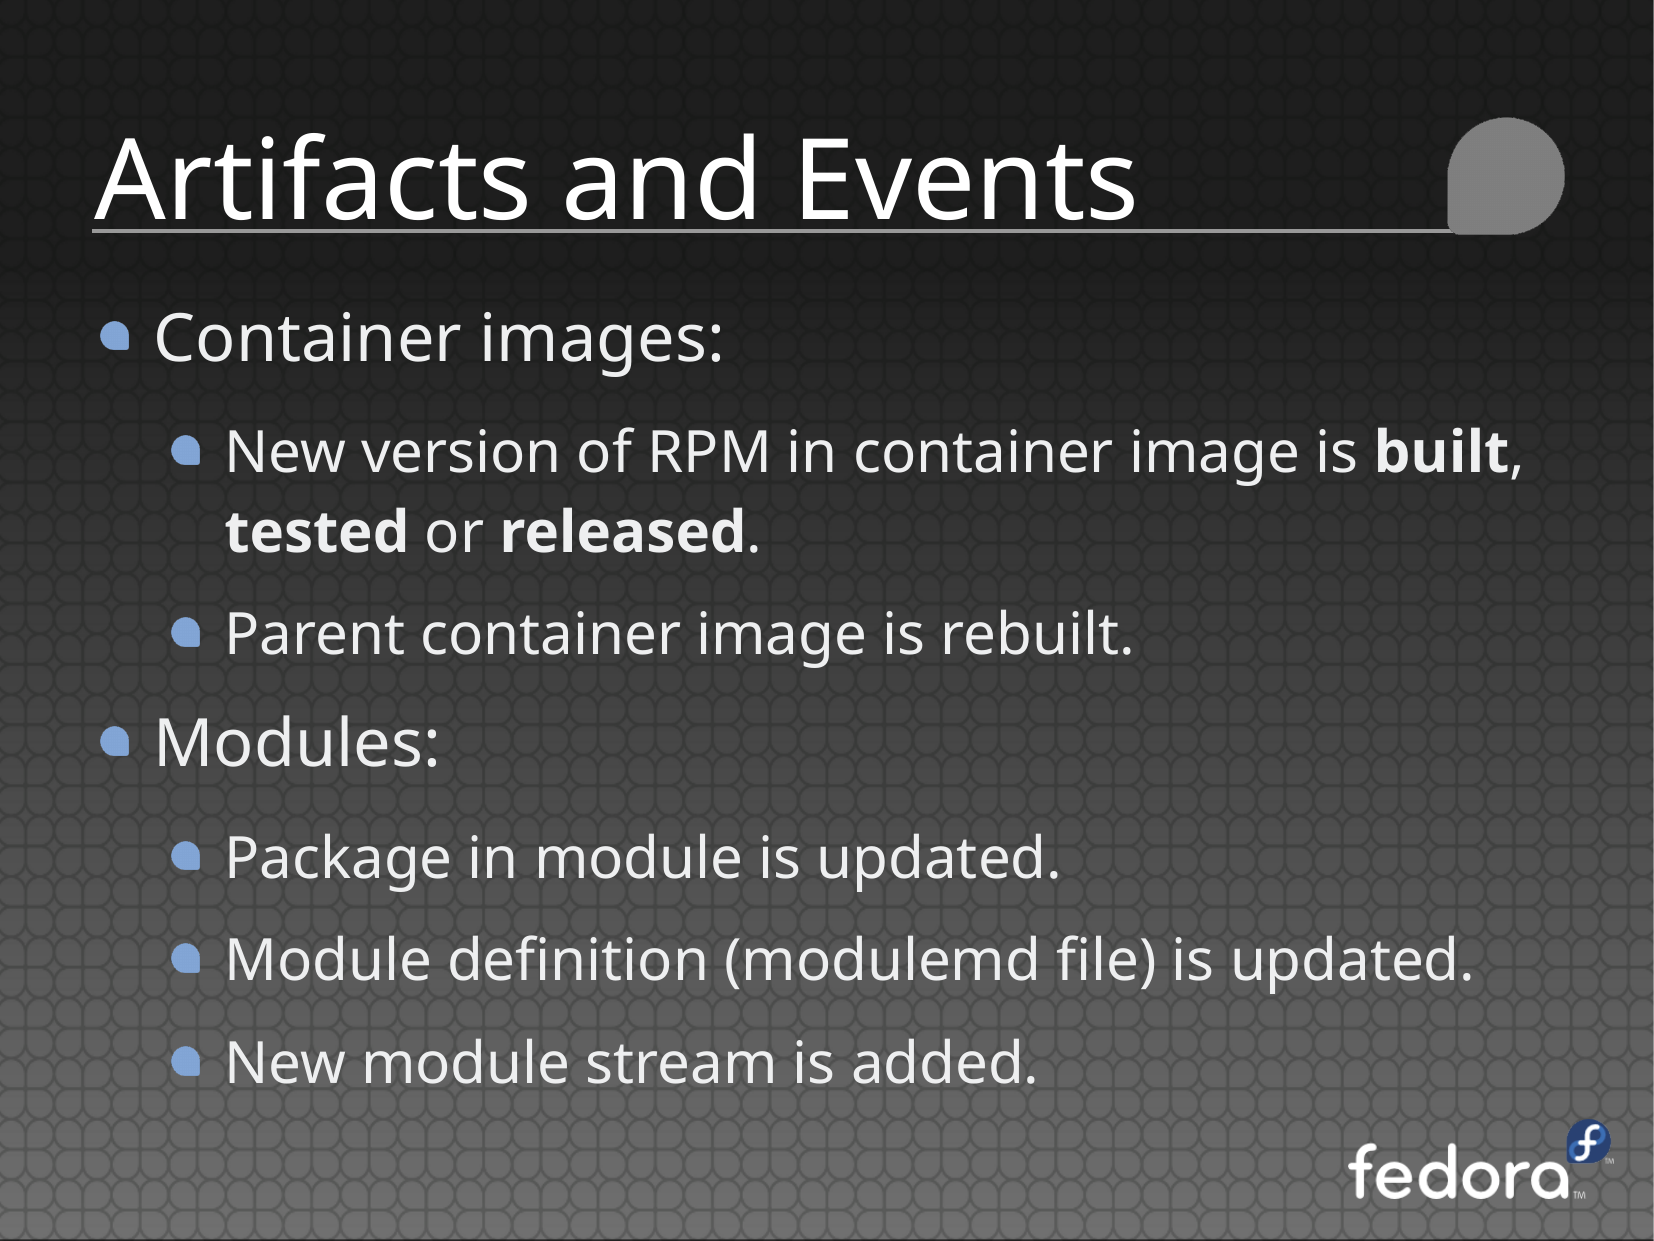

Artifacts and Events
# Container images:
New version of RPM in container image is built, tested or released.
Parent container image is rebuilt.
Modules:
Package in module is updated.
Module definition (modulemd file) is updated.
New module stream is added.